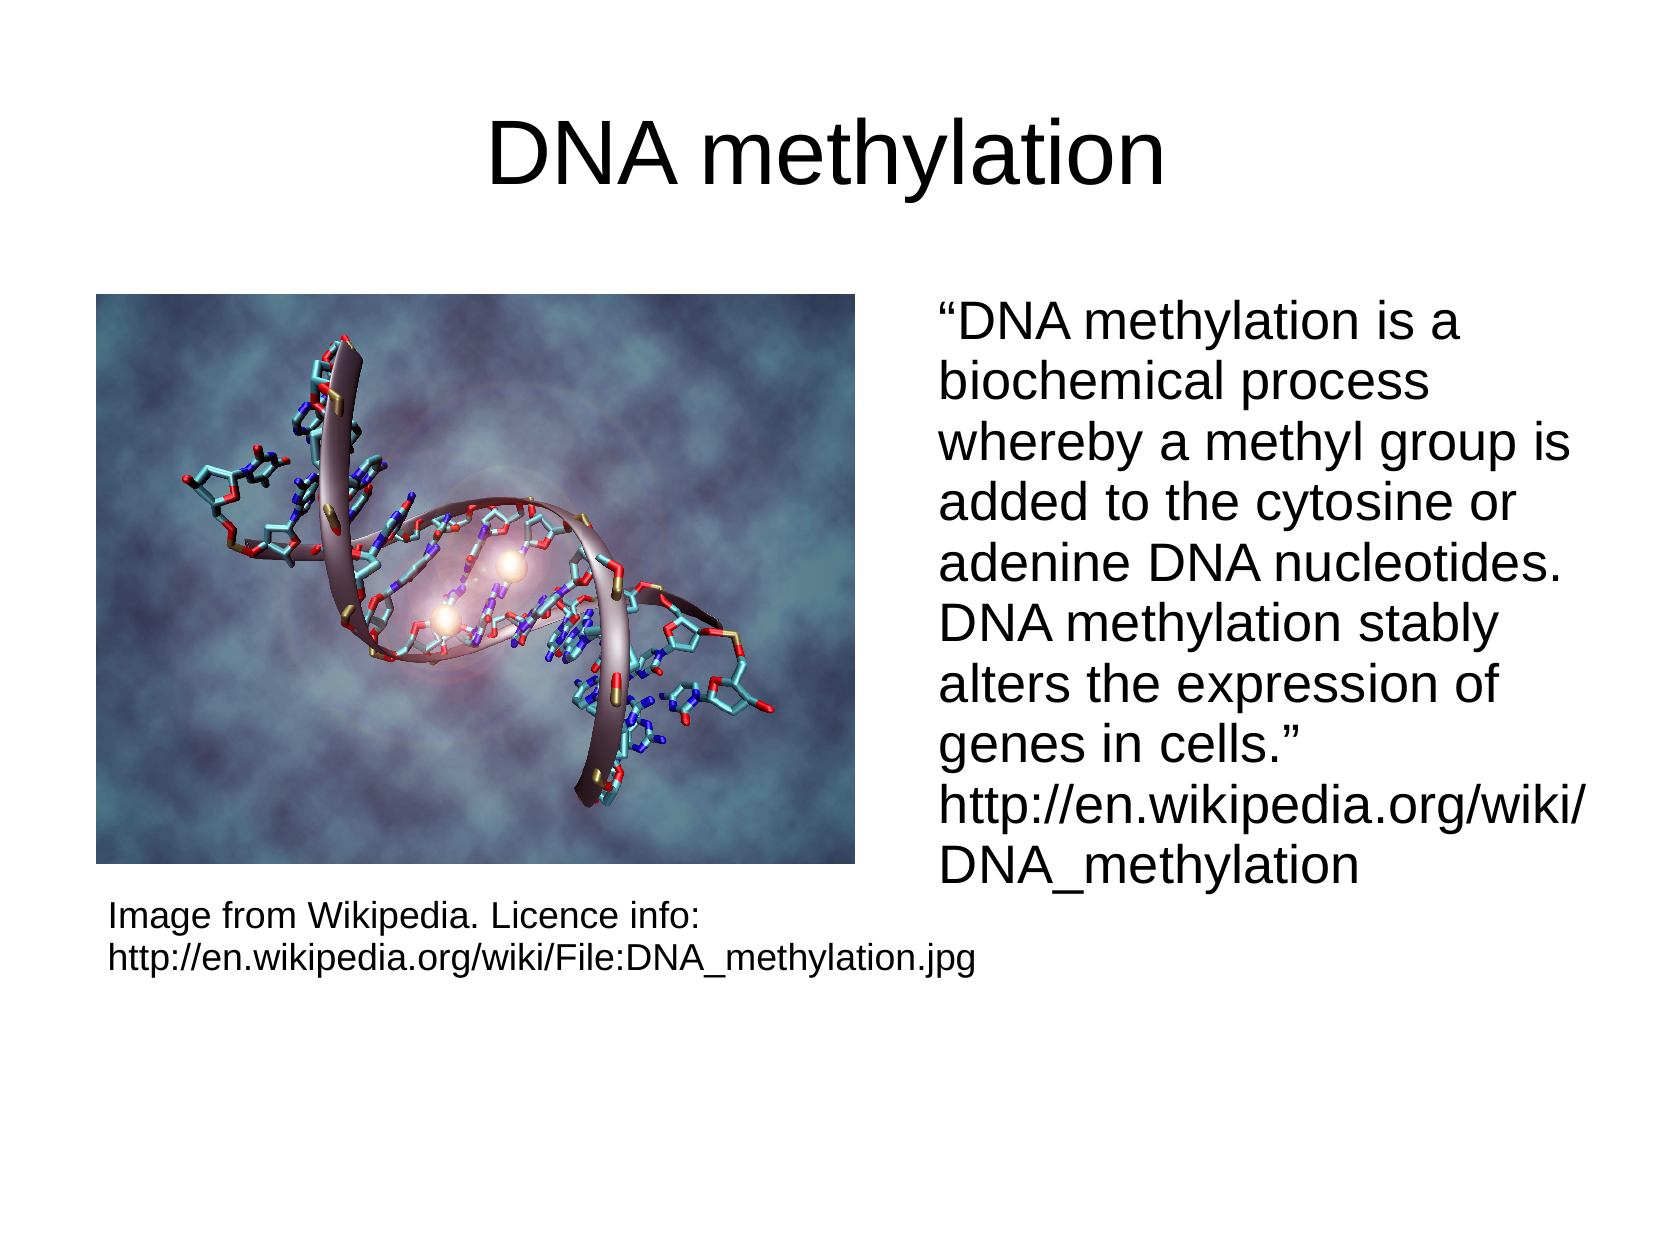

# DNA methylation
“DNA methylation is a biochemical process whereby a methyl group is added to the cytosine or adenine DNA nucleotides. DNA methylation stably alters the expression of genes in cells.” http://en.wikipedia.org/wiki/DNA_methylation
Image from Wikipedia. Licence info:
http://en.wikipedia.org/wiki/File:DNA_methylation.jpg